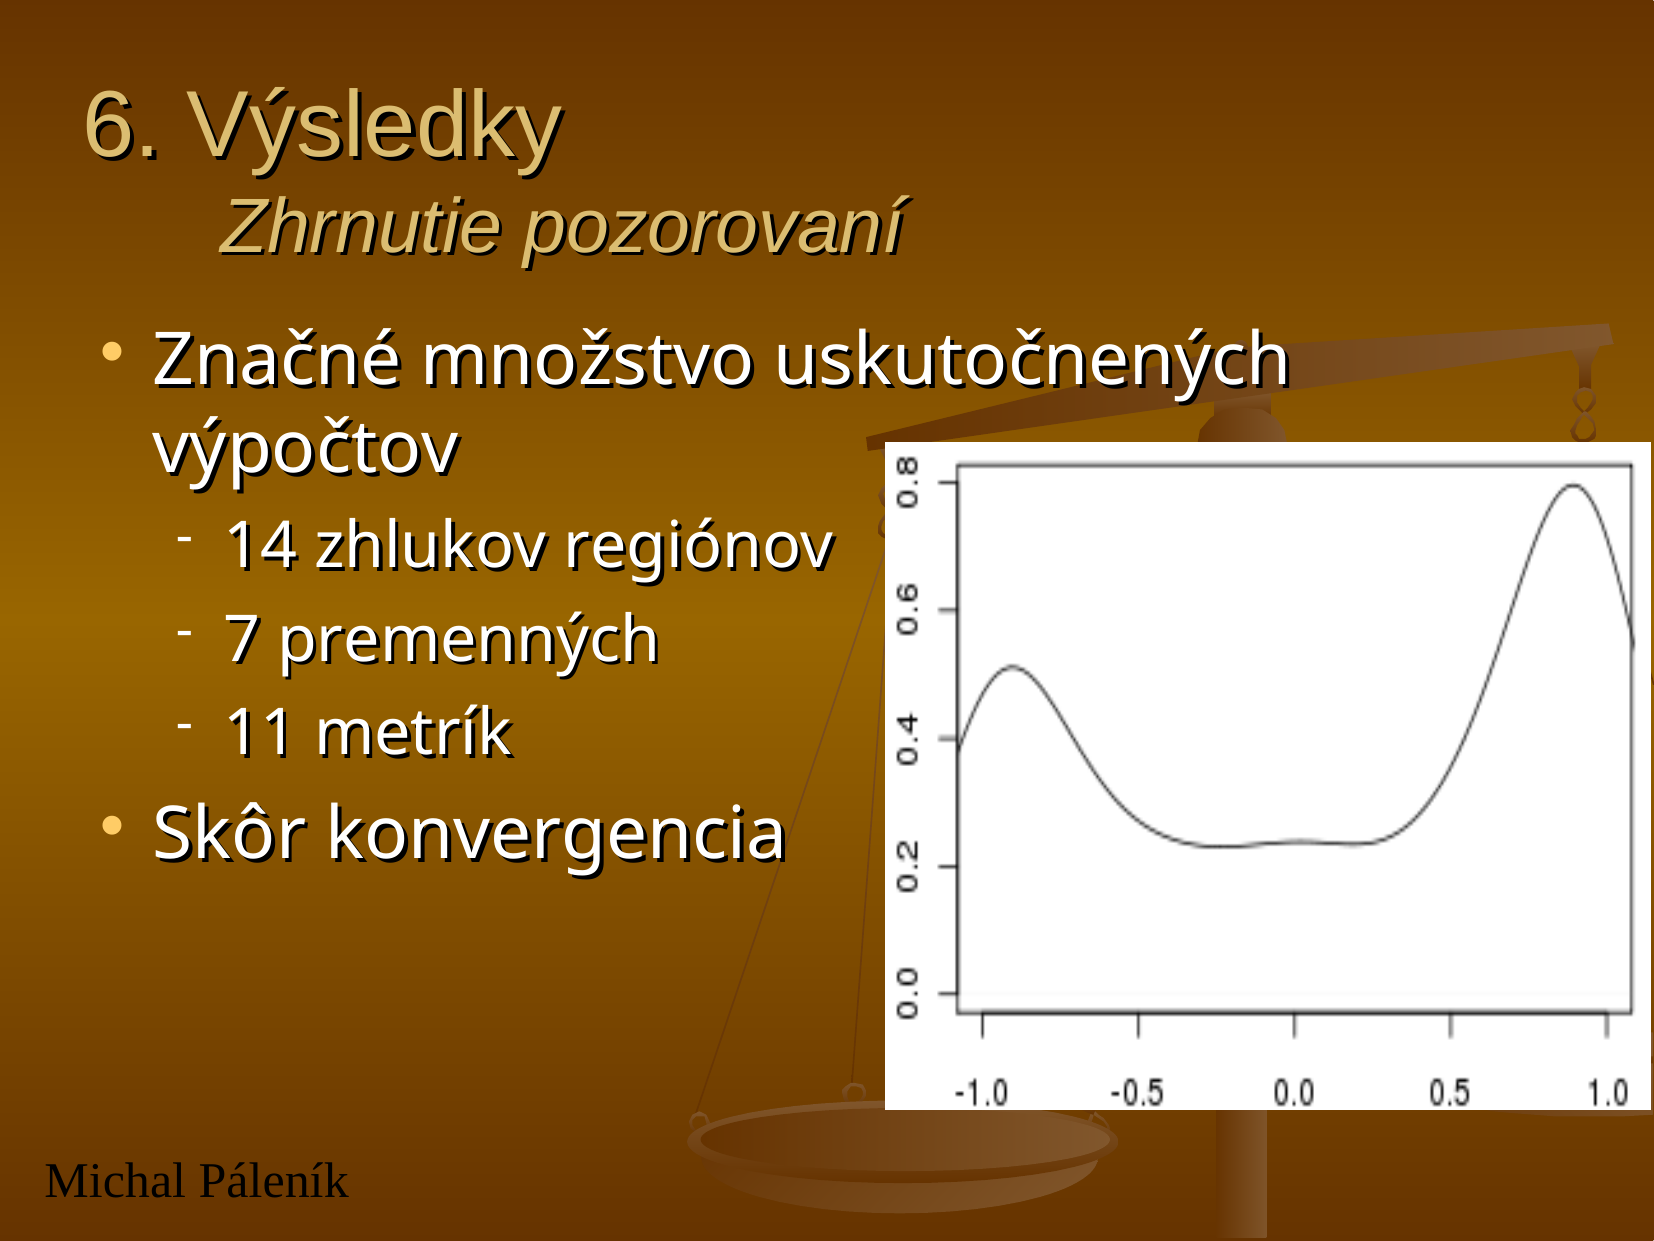

# 6. Výsledky Zhrnutie pozorovaní
Značné množstvo uskutočnených výpočtov
14 zhlukov regiónov
7 premenných
11 metrík
Skôr konvergencia